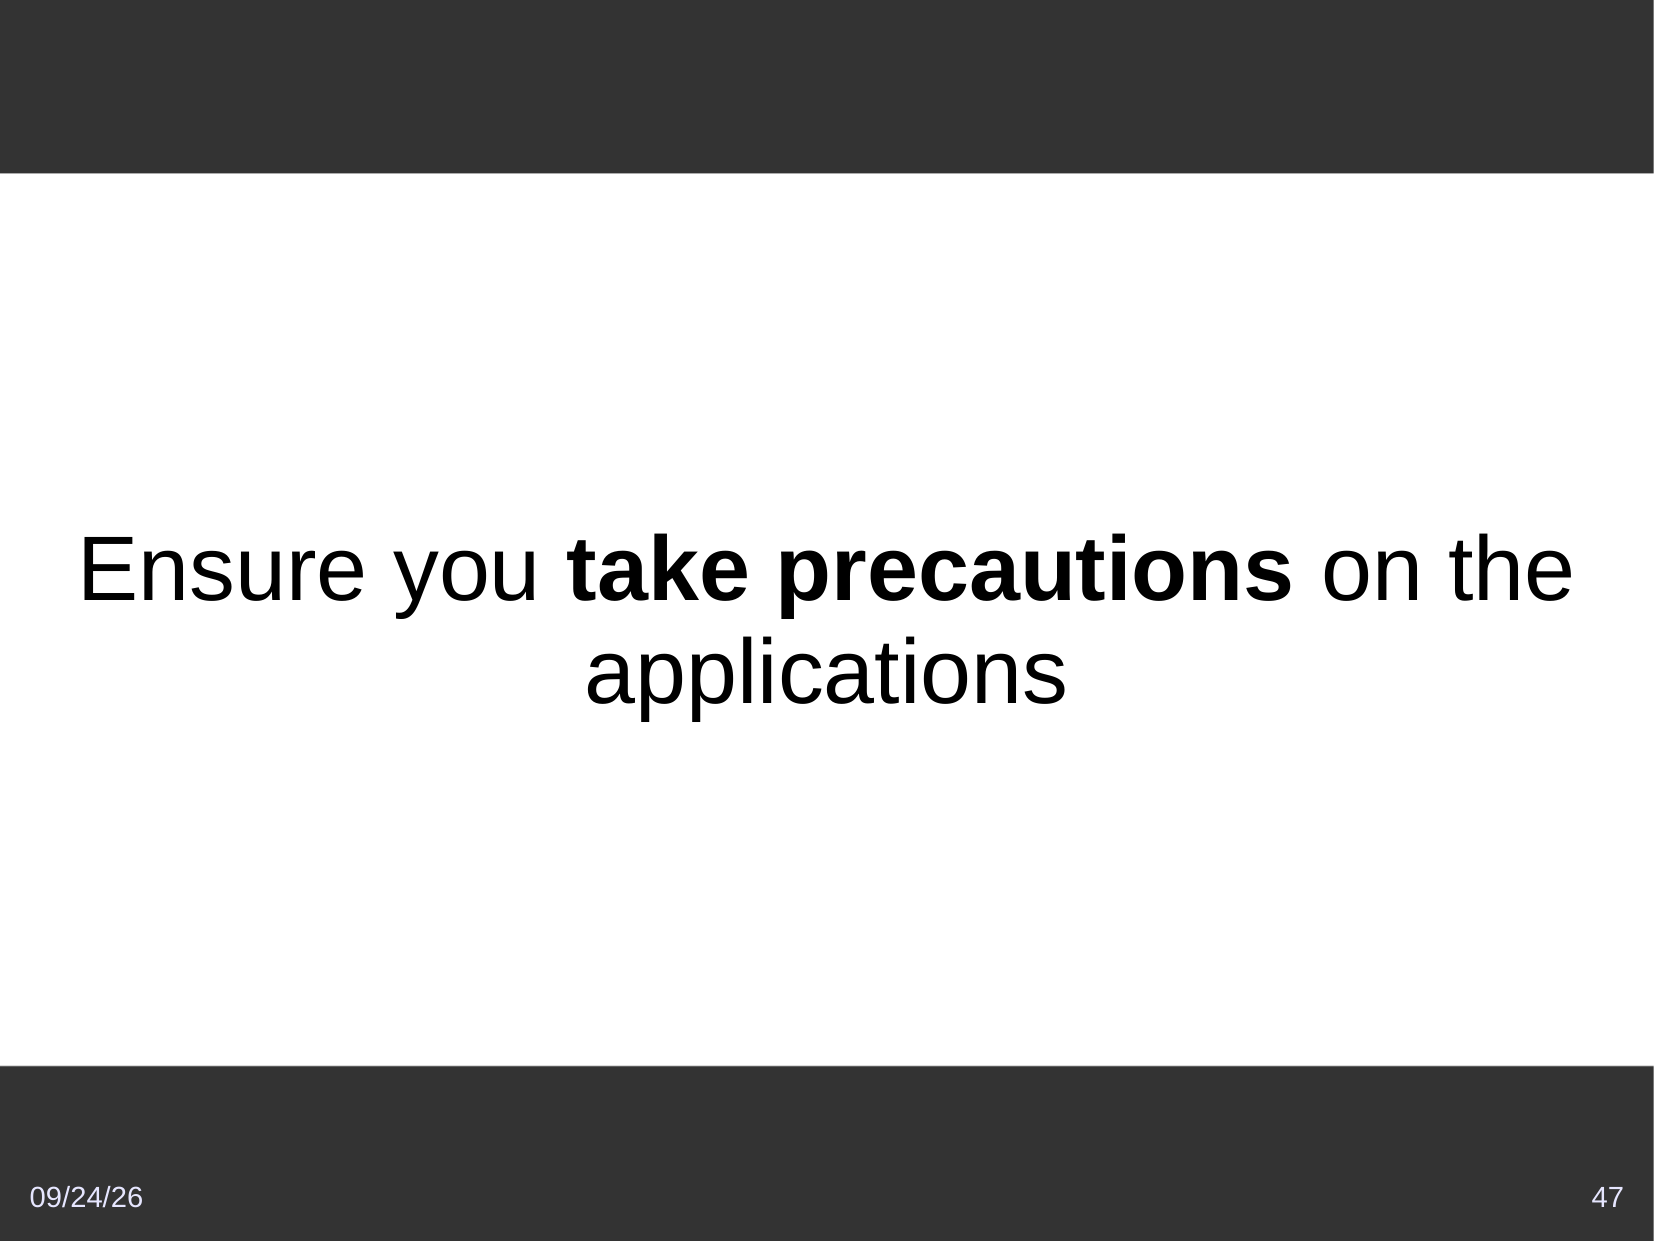

#
Ensure you take precautions on the applications
47